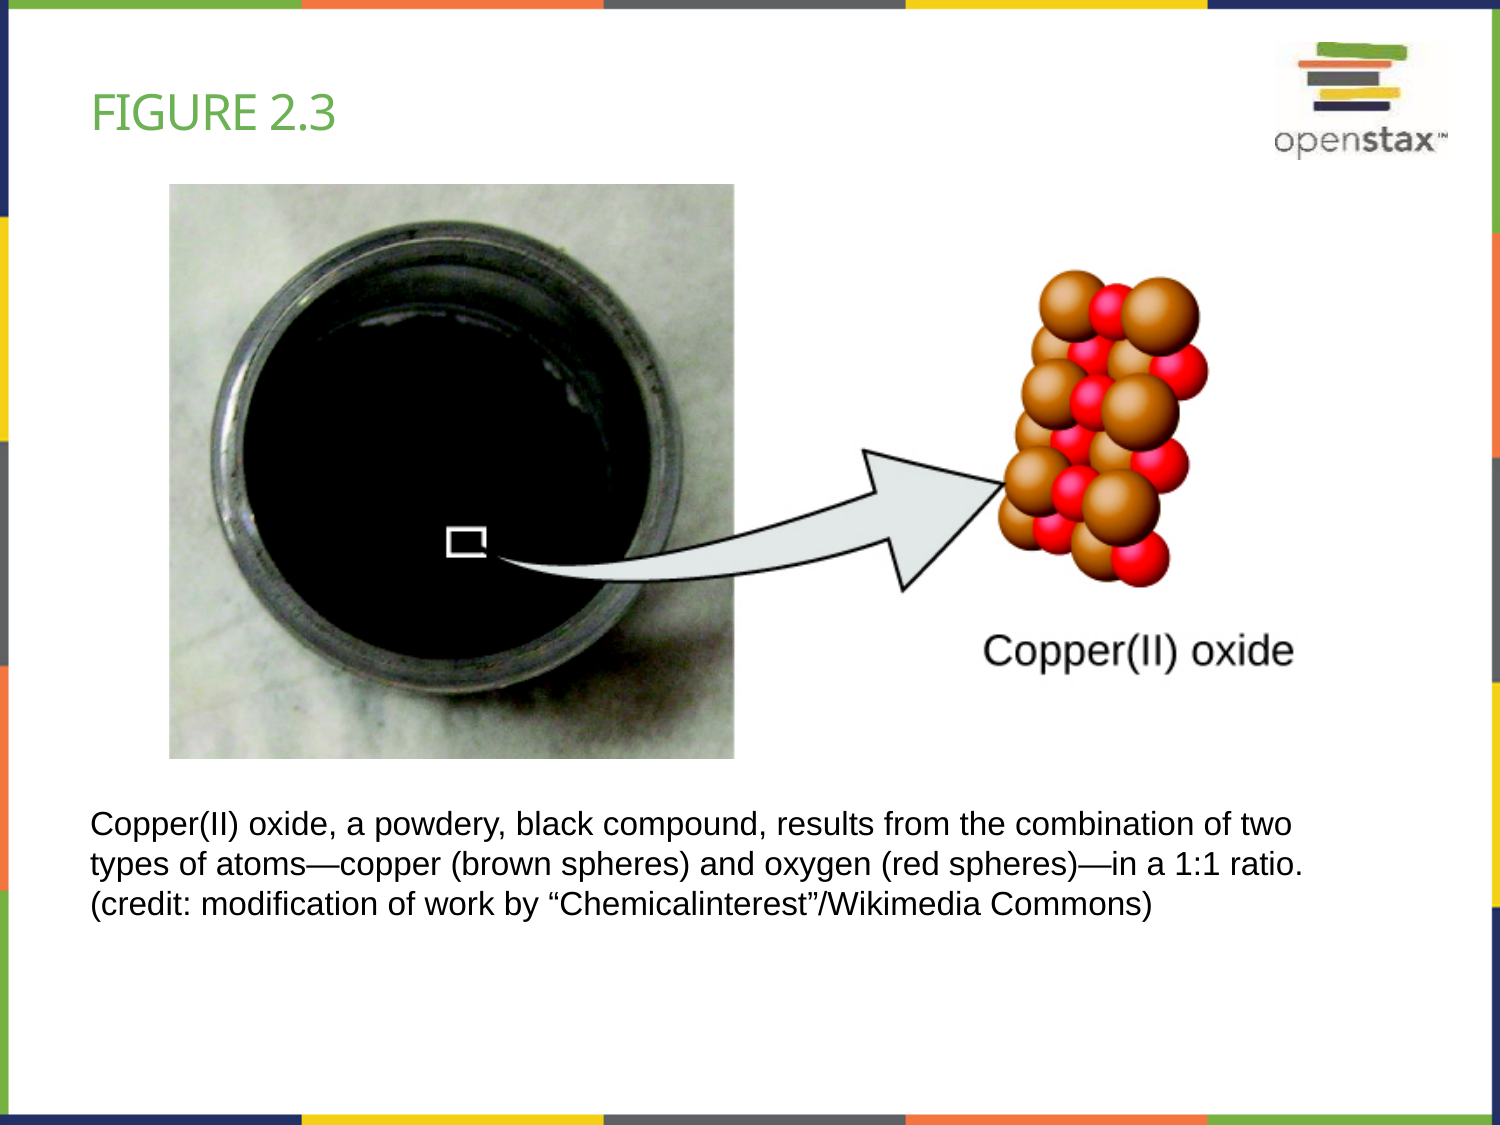

# Figure 2.3
Copper(II) oxide, a powdery, black compound, results from the combination of two types of atoms—copper (brown spheres) and oxygen (red spheres)—in a 1:1 ratio. (credit: modification of work by “Chemicalinterest”/Wikimedia Commons)